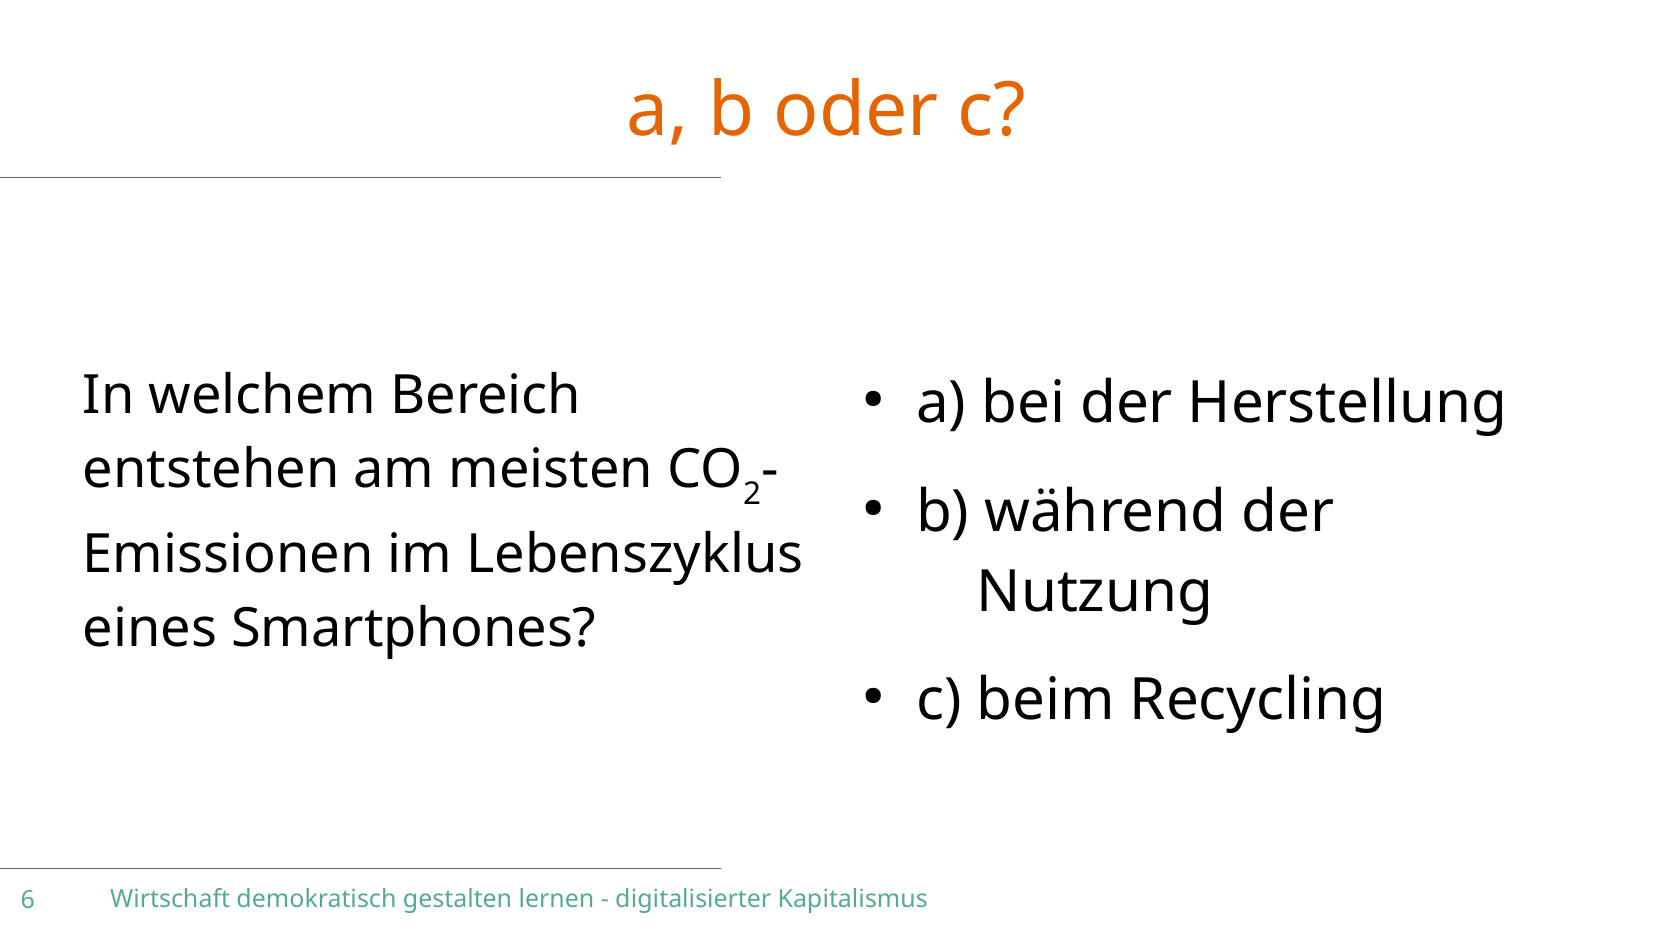

a, b oder c?
# In welchem Bereich entstehen am meisten CO2-Emissionen im Lebenszyklus eines Smartphones?
a) bei der Herstellung
b) während der
 Nutzung
c) beim Recycling